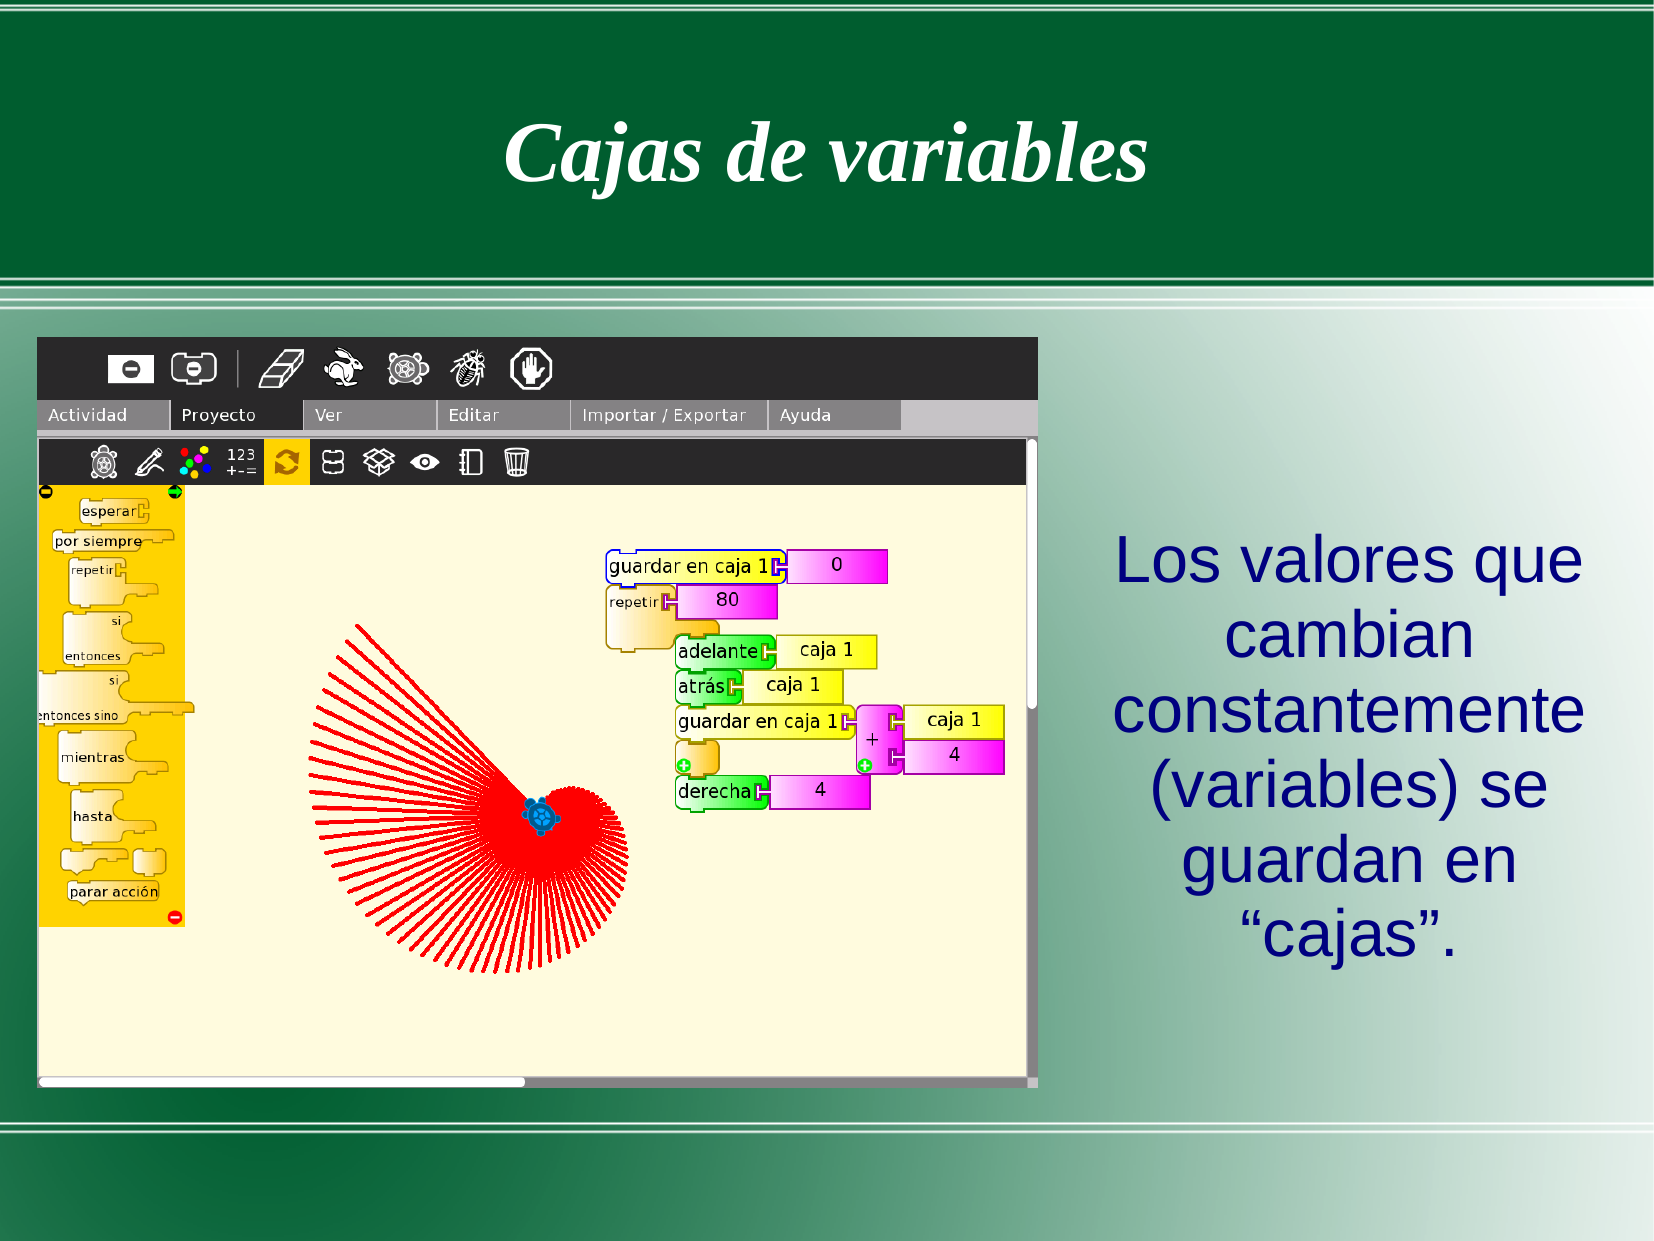

# Cajas de variables
Los valores que cambian constantemente (variables) se guardan en “cajas”.